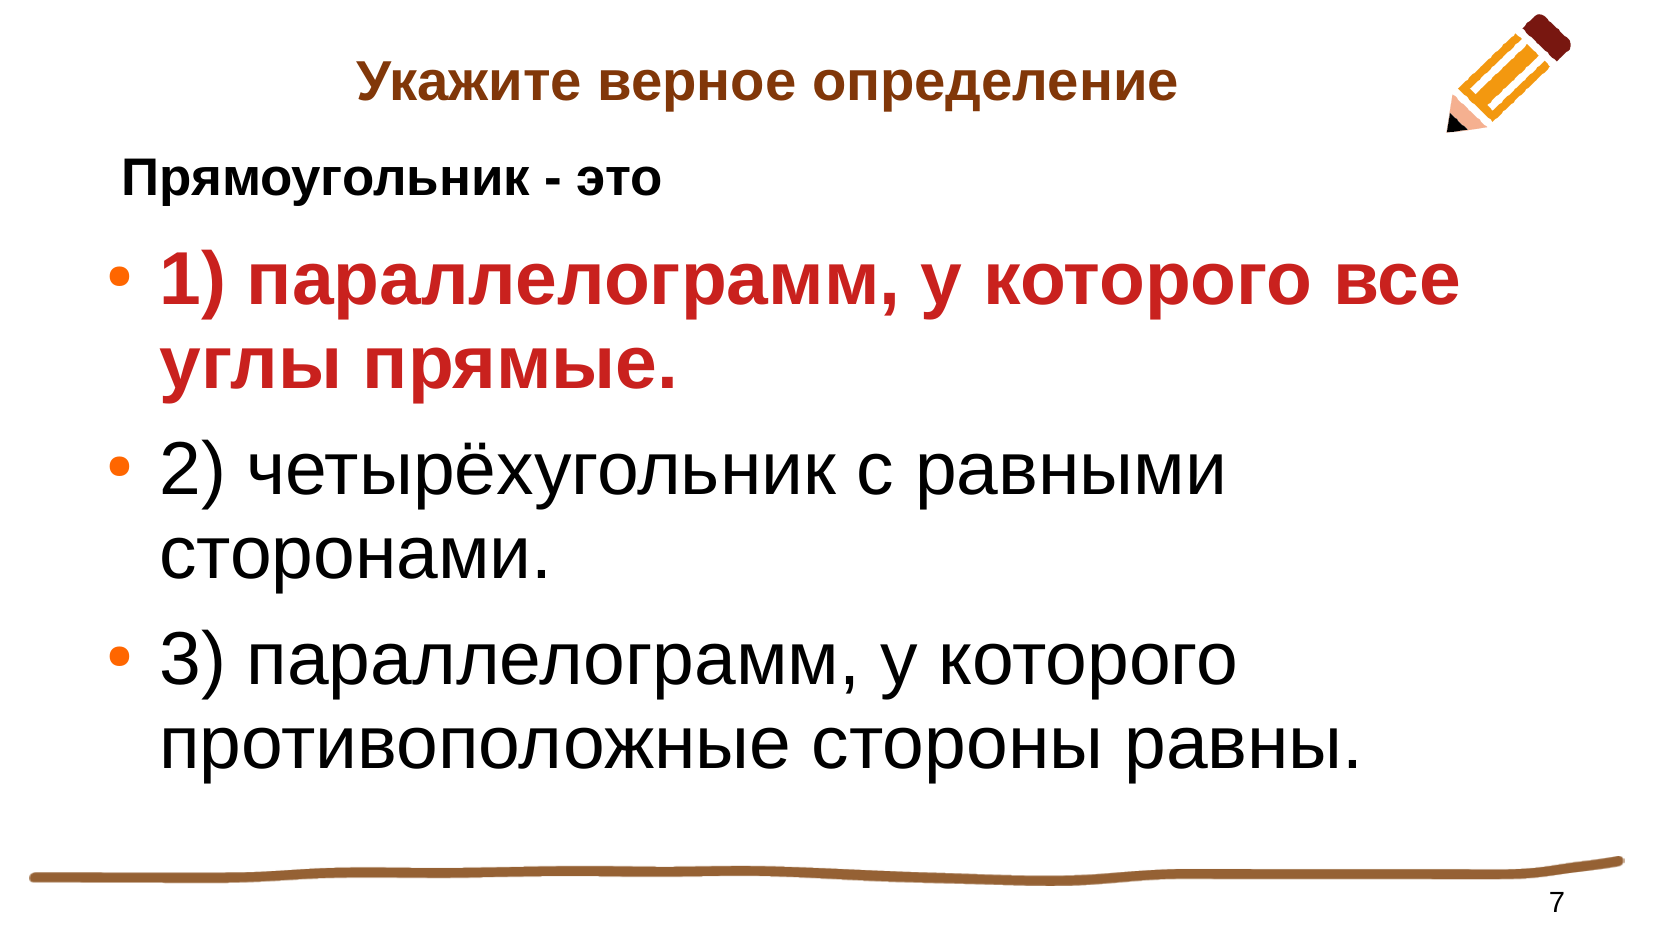

Укажите верное определение
Прямоугольник - это
# 1) параллелограмм, у которого все углы прямые.
2) четырёхугольник с равными сторонами.
3) параллелограмм, у которого противоположные стороны равны.
7